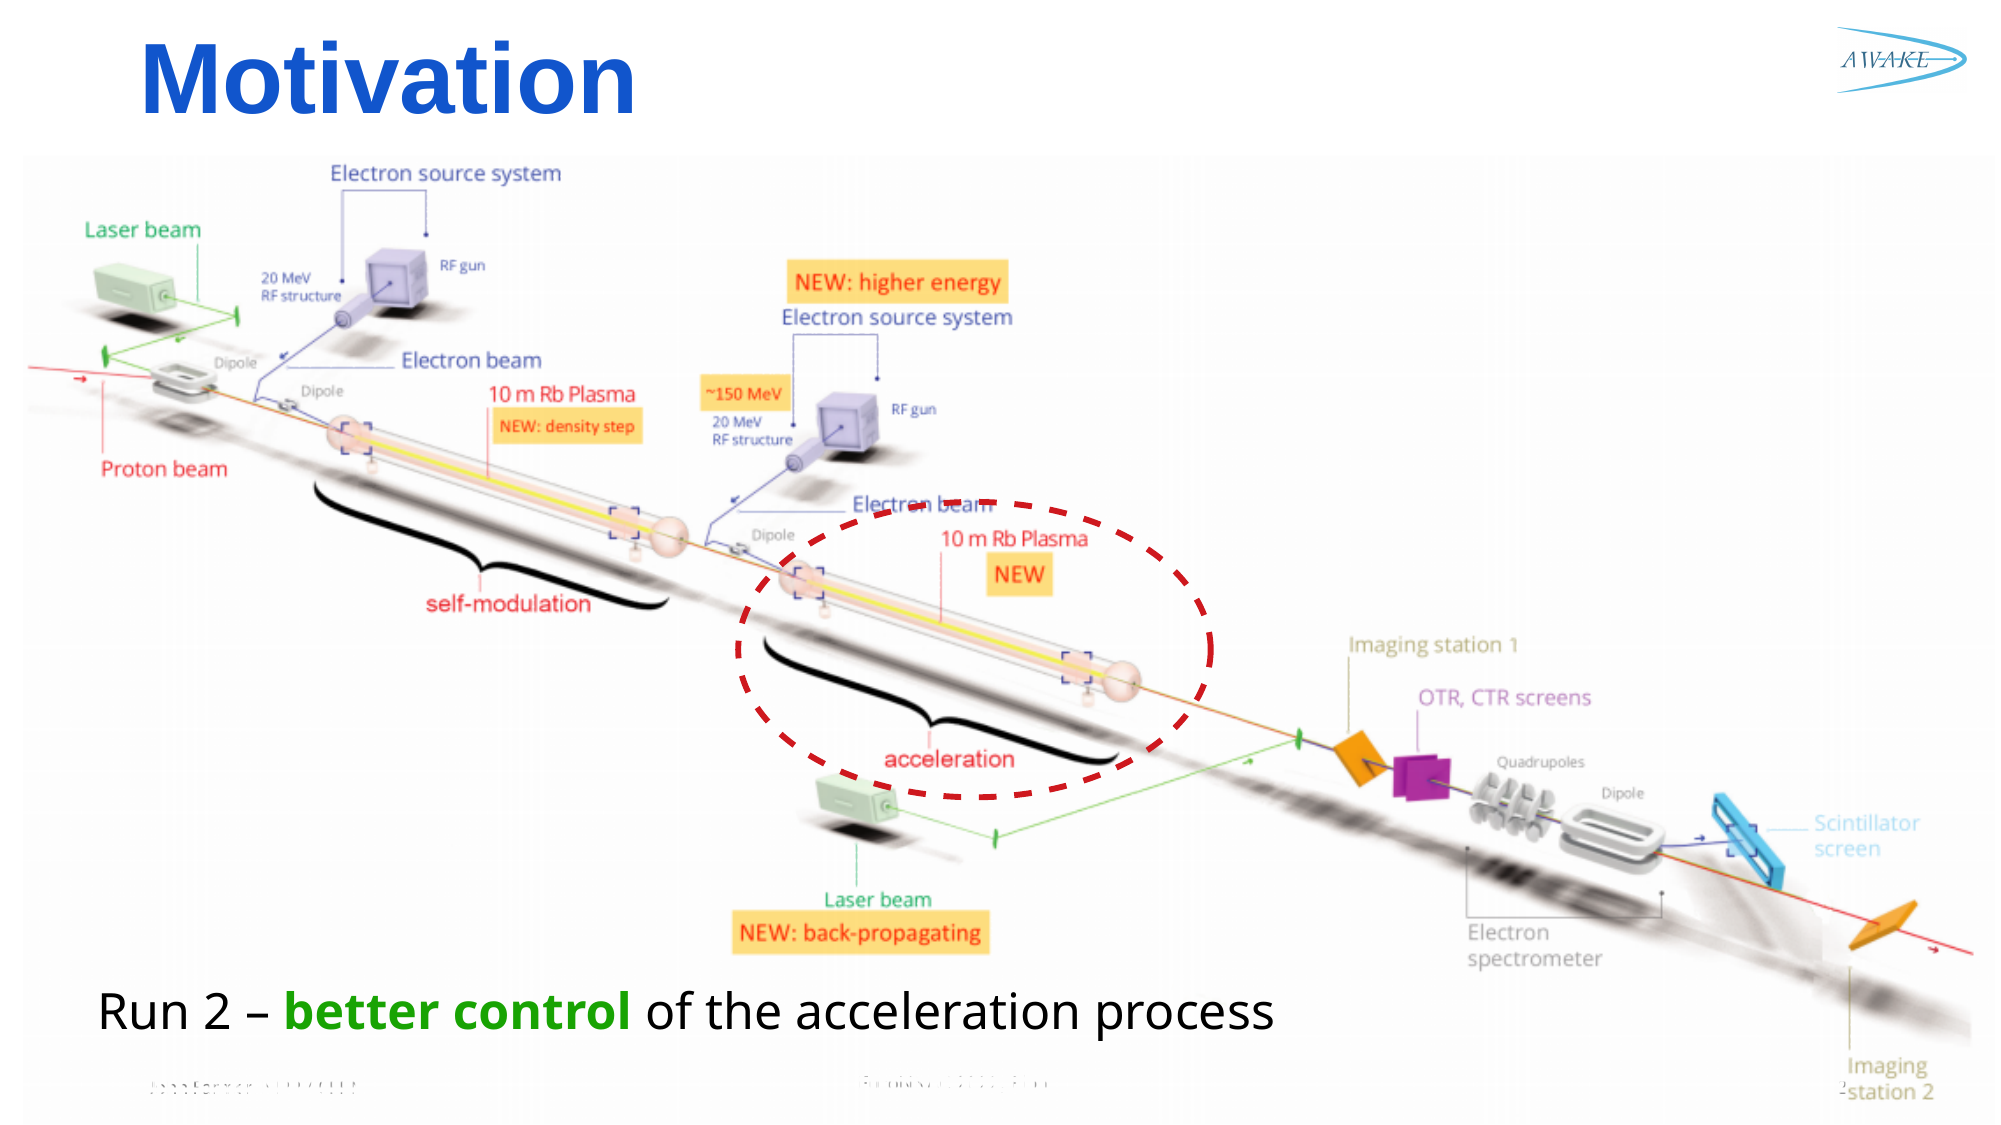

# Motivation
Run 2 – better control of the acceleration process
2